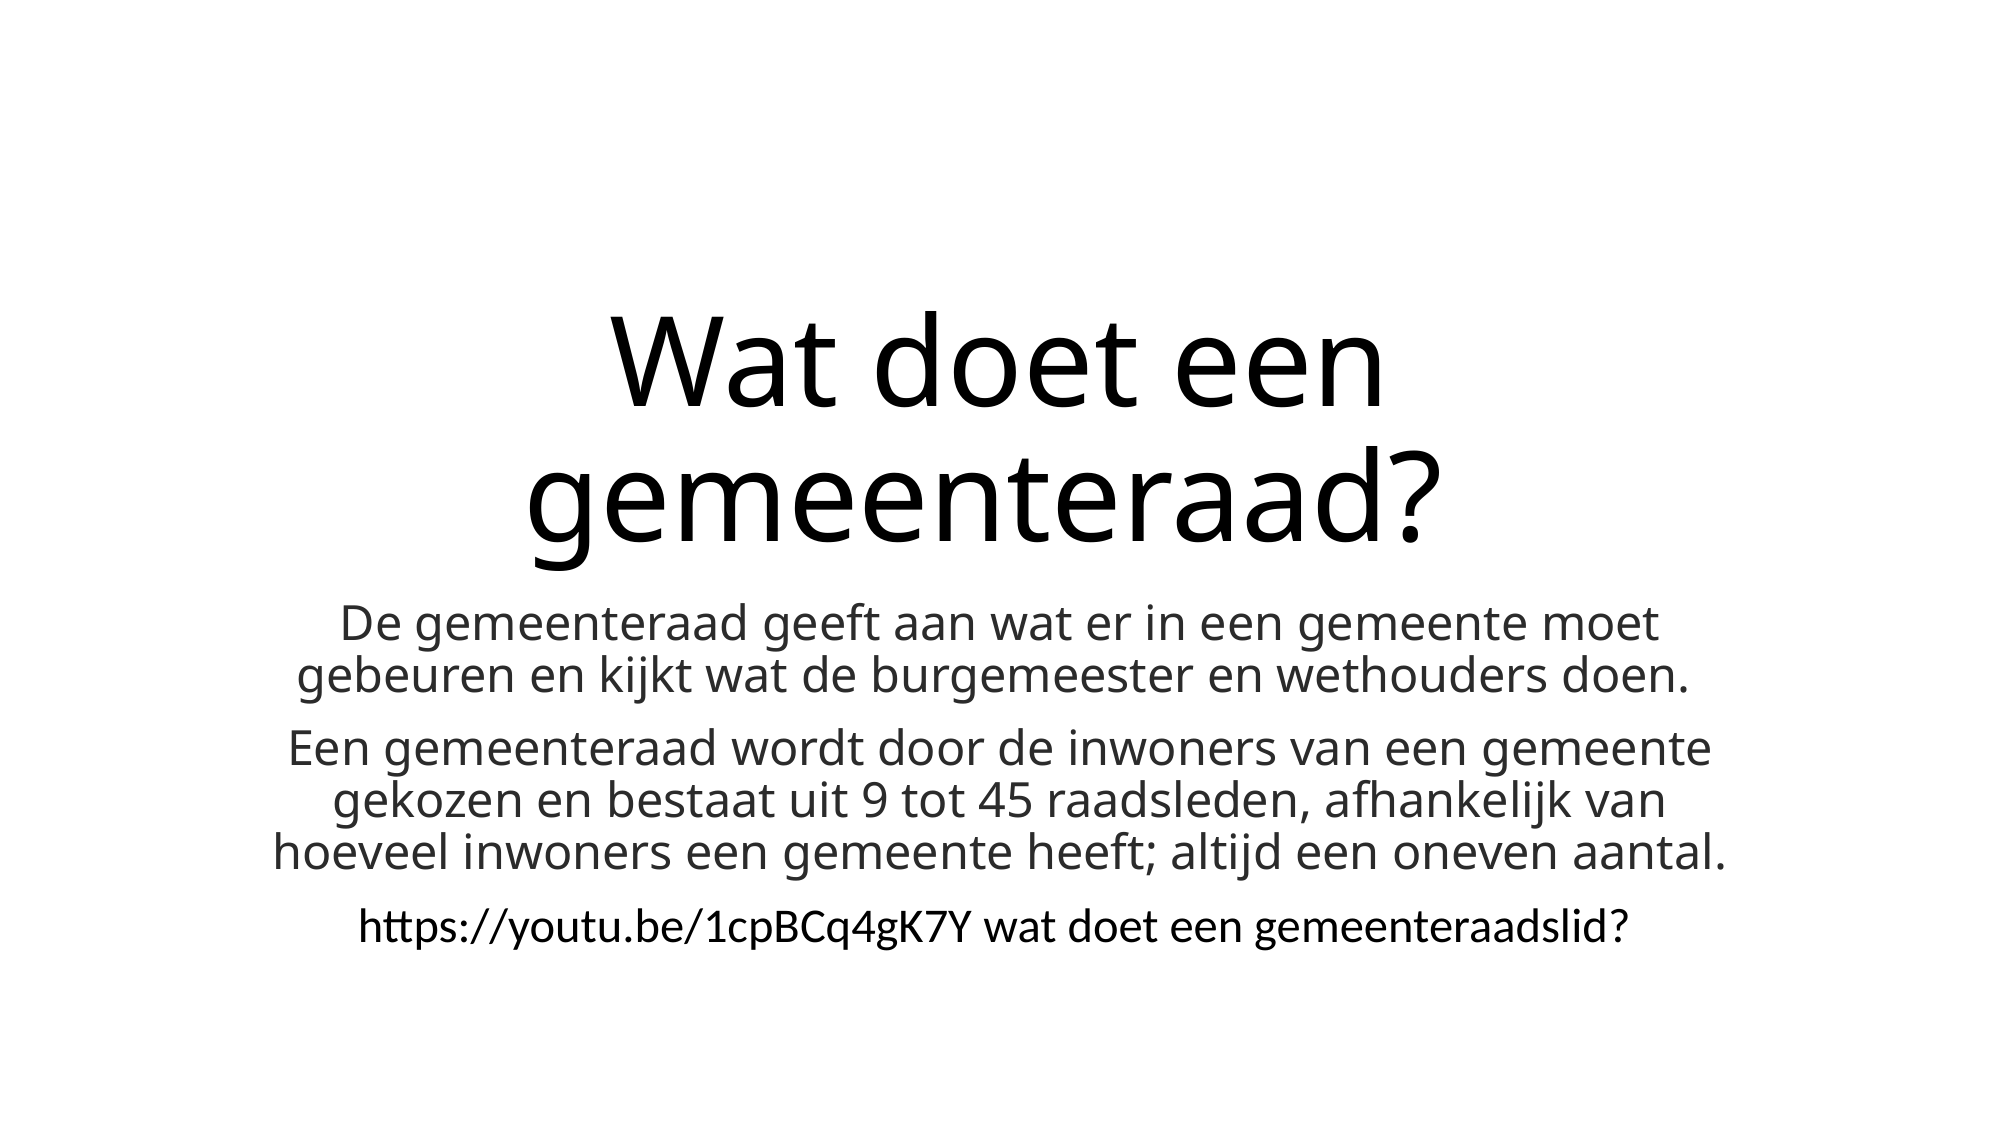

# Wat doet een gemeenteraad?
De gemeenteraad geeft aan wat er in een gemeente moet gebeuren en kijkt wat de burgemeester en wethouders doen.
Een gemeenteraad wordt door de inwoners van een gemeente gekozen en bestaat uit 9 tot 45 raadsleden, afhankelijk van hoeveel inwoners een gemeente heeft; altijd een oneven aantal.
https://youtu.be/1cpBCq4gK7Y wat doet een gemeenteraadslid?